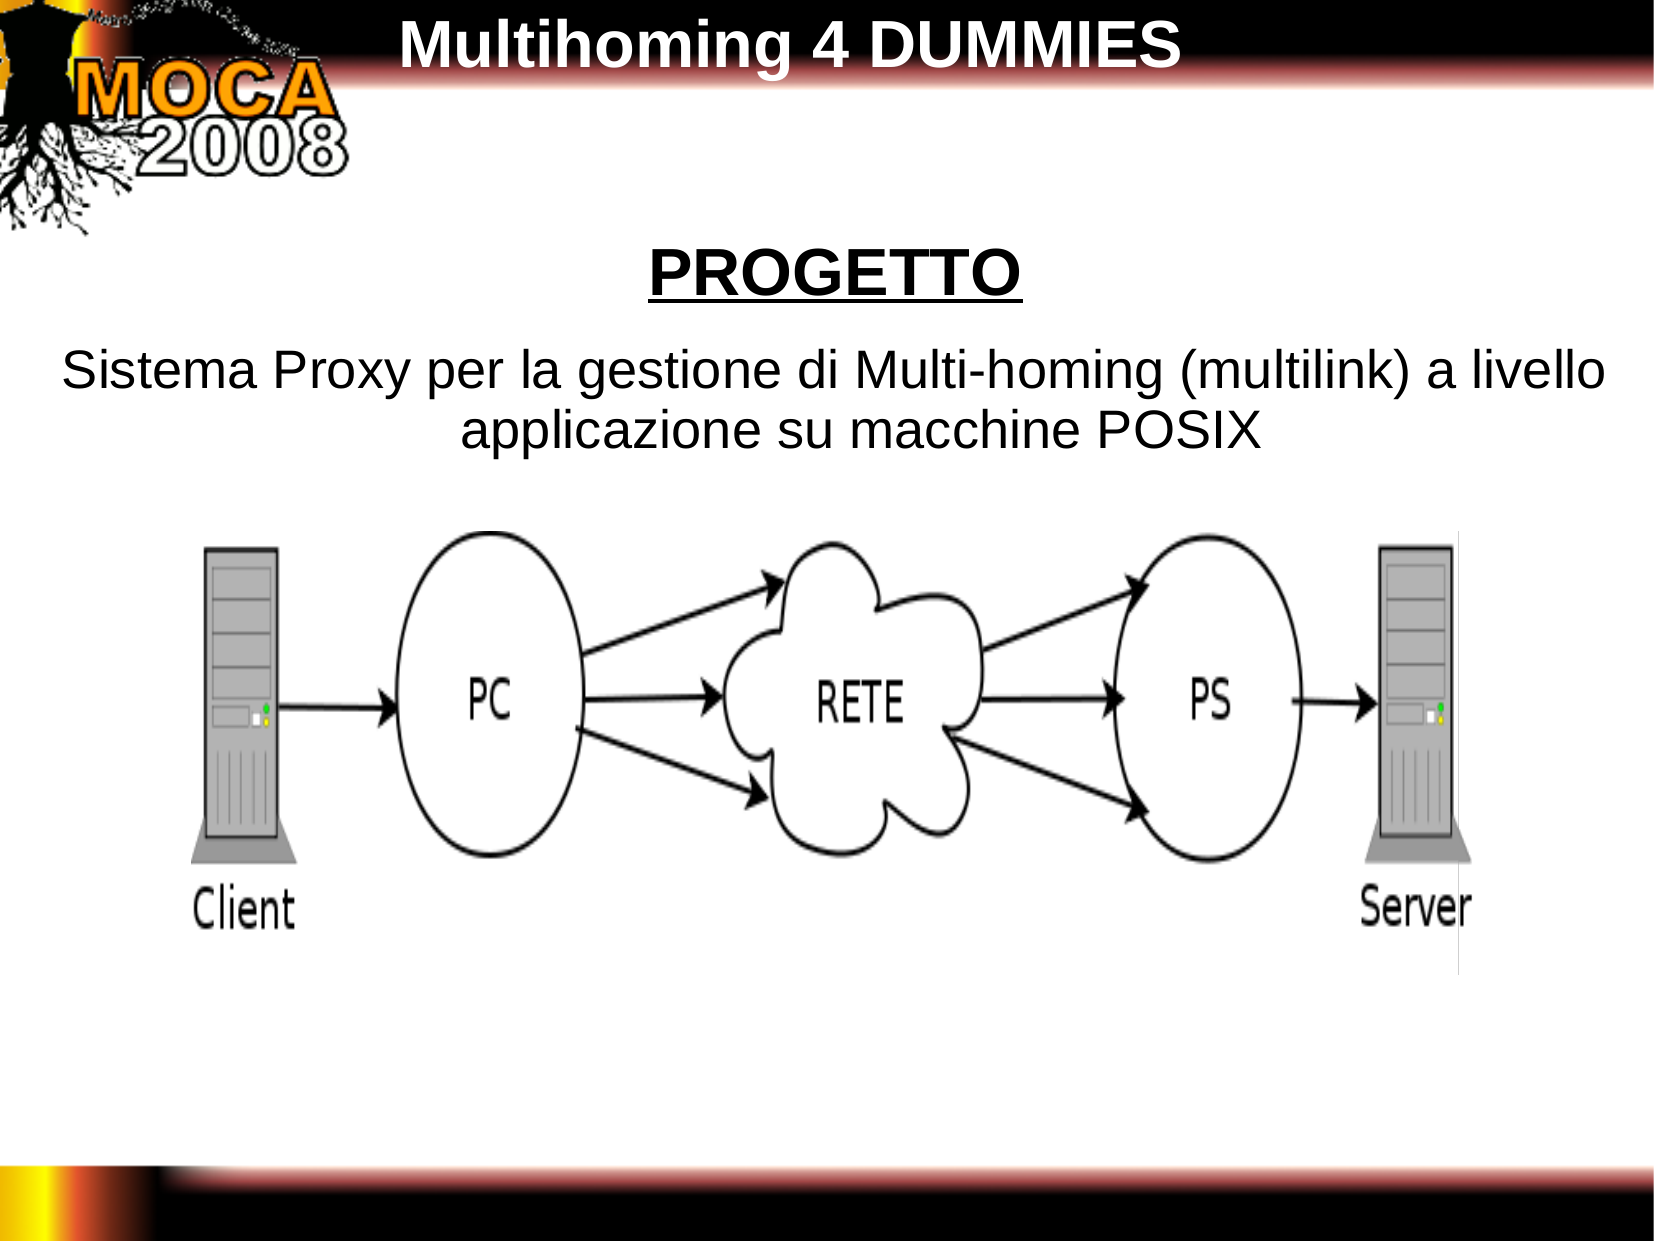

# Multihoming 4 DUMMIES
PROGETTO
Sistema Proxy per la gestione di Multi-homing (multilink) a livello applicazione su macchine POSIX